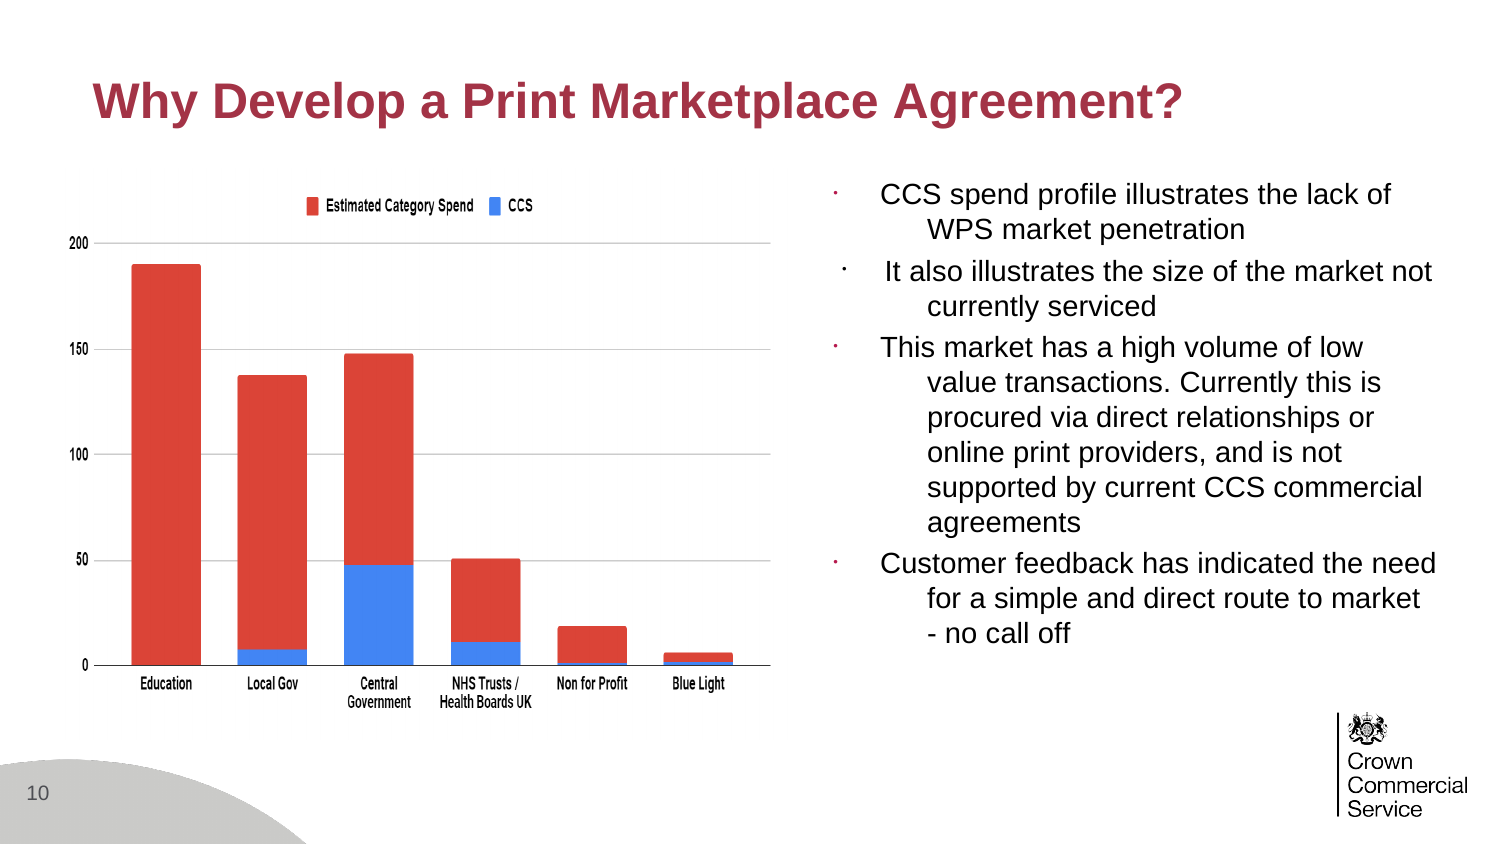

# Why Develop a Print Marketplace Agreement?
CCS spend profile illustrates the lack of WPS market penetration
It also illustrates the size of the market not currently serviced
This market has a high volume of low value transactions. Currently this is procured via direct relationships or online print providers, and is not supported by current CCS commercial agreements
Customer feedback has indicated the need for a simple and direct route to market - no call off